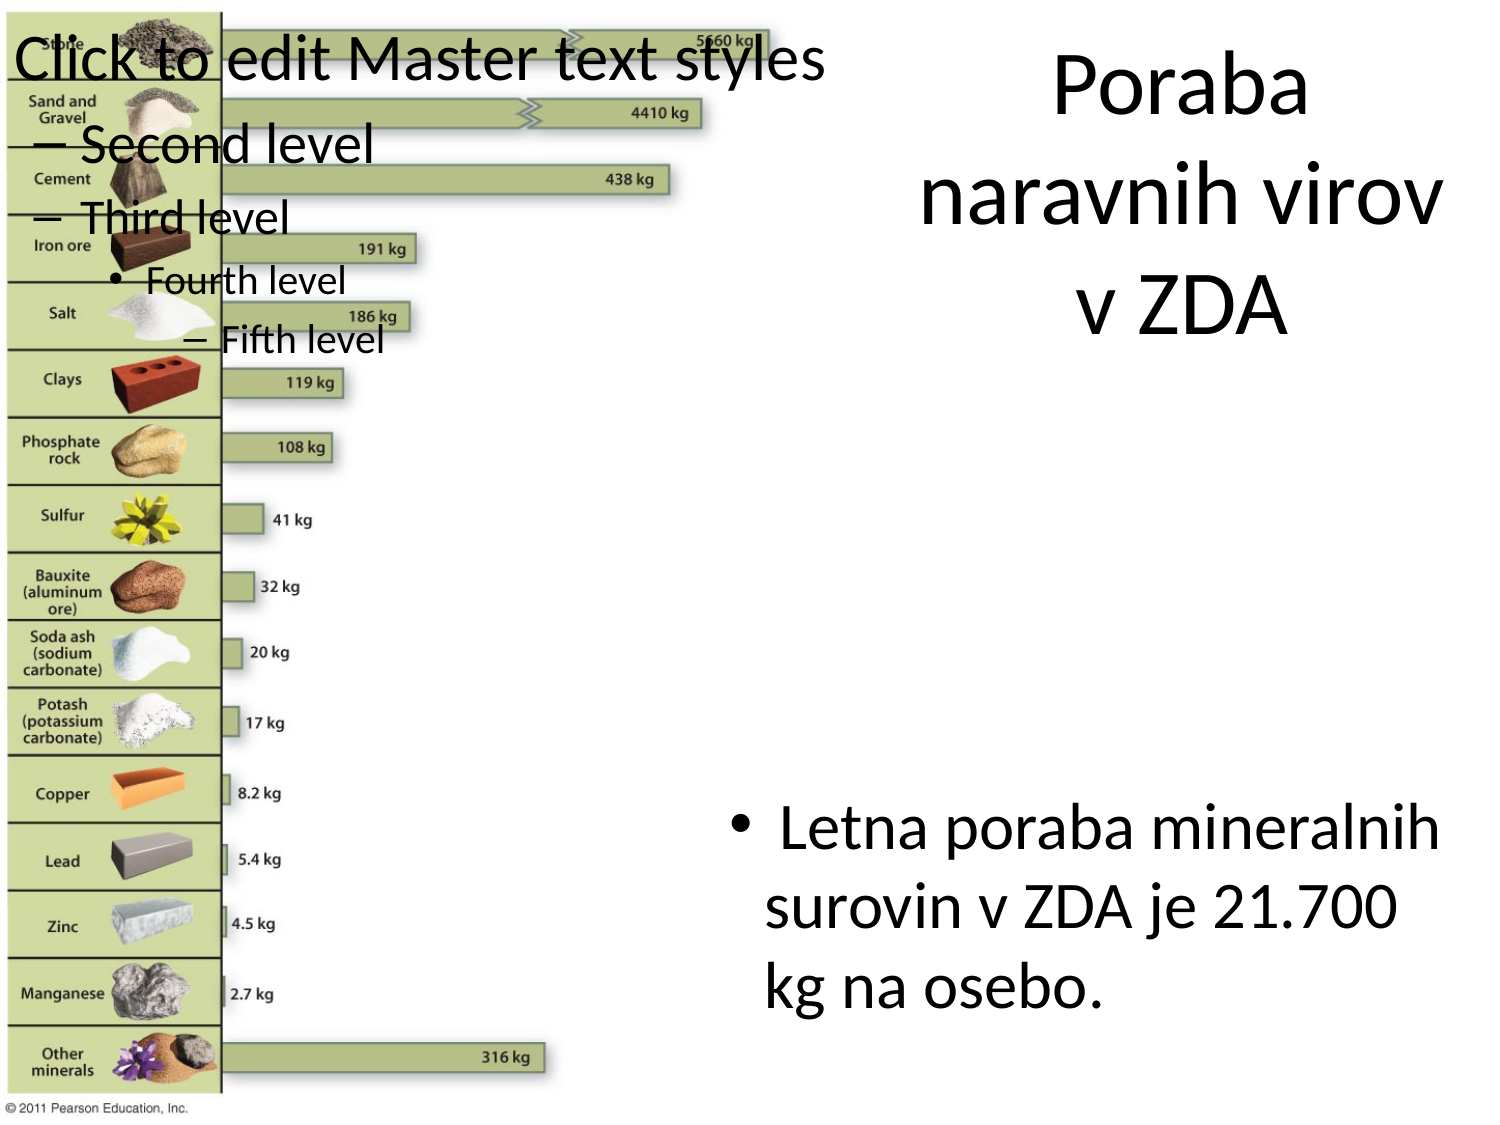

# Poraba naravnih virov v ZDA
Click to edit Master text styles
Second level
Third level
Fourth level
Fifth level
 Letna poraba mineralnih surovin v ZDA je 21.700 kg na osebo.